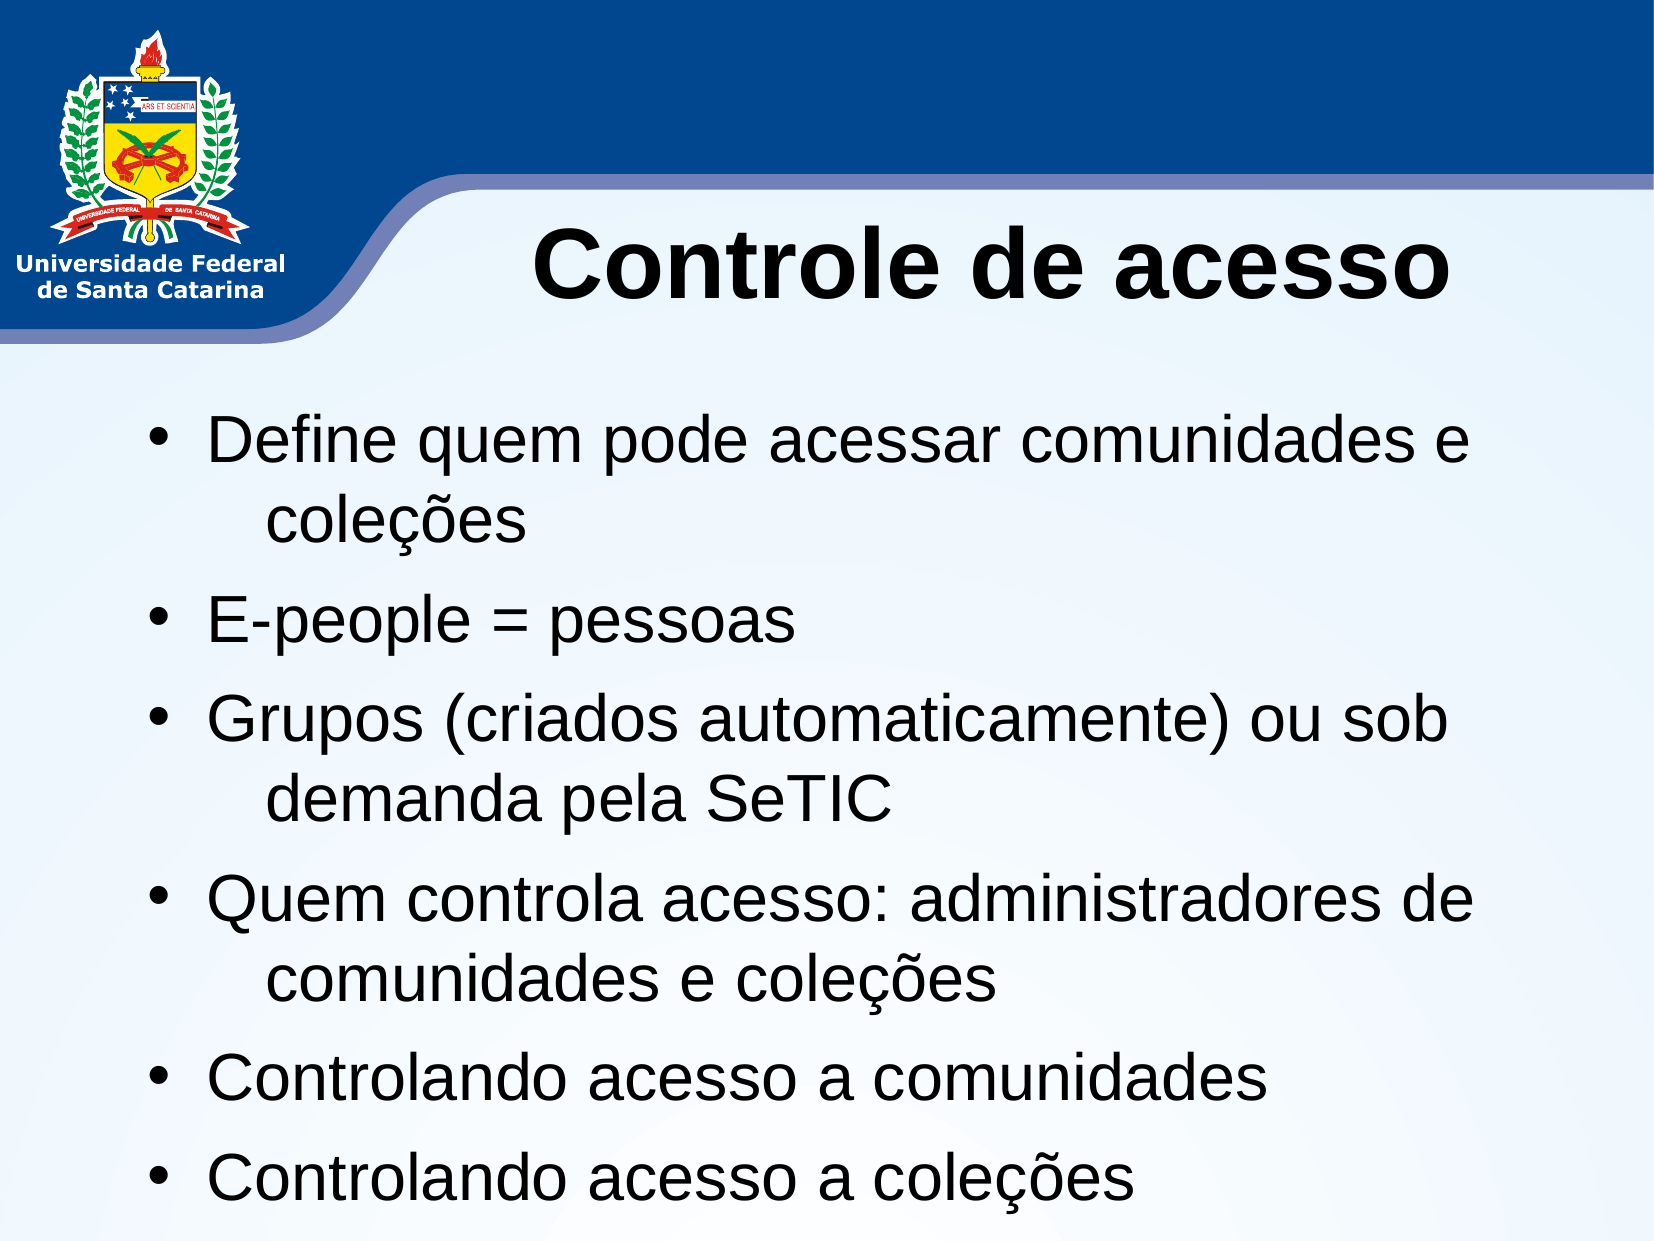

# Controle de acesso
Define quem pode acessar comunidades e coleções
E-people = pessoas
Grupos (criados automaticamente) ou sob demanda pela SeTIC
Quem controla acesso: administradores de comunidades e coleções
Controlando acesso a comunidades
Controlando acesso a coleções